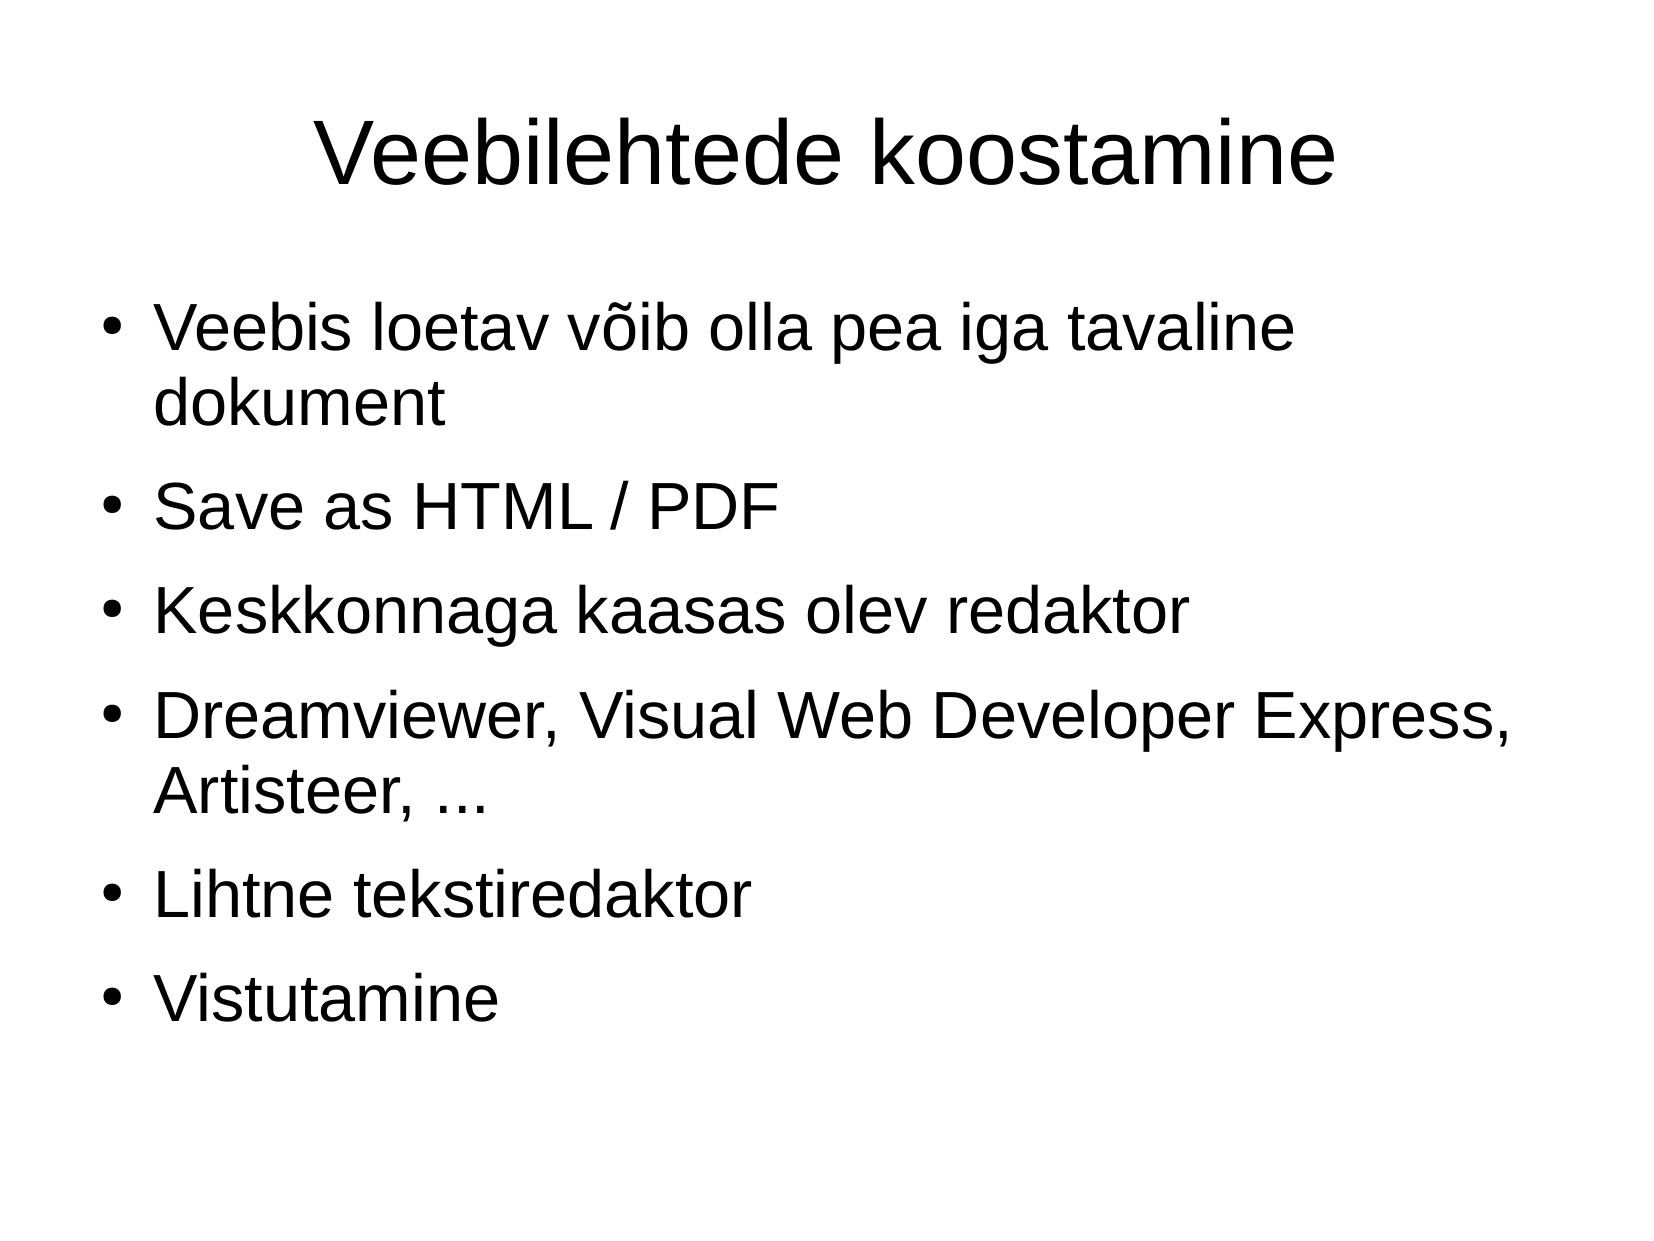

# Veebilehtede koostamine
Veebis loetav võib olla pea iga tavaline dokument
Save as HTML / PDF
Keskkonnaga kaasas olev redaktor
Dreamviewer, Visual Web Developer Express, Artisteer, ...
Lihtne tekstiredaktor
Vistutamine